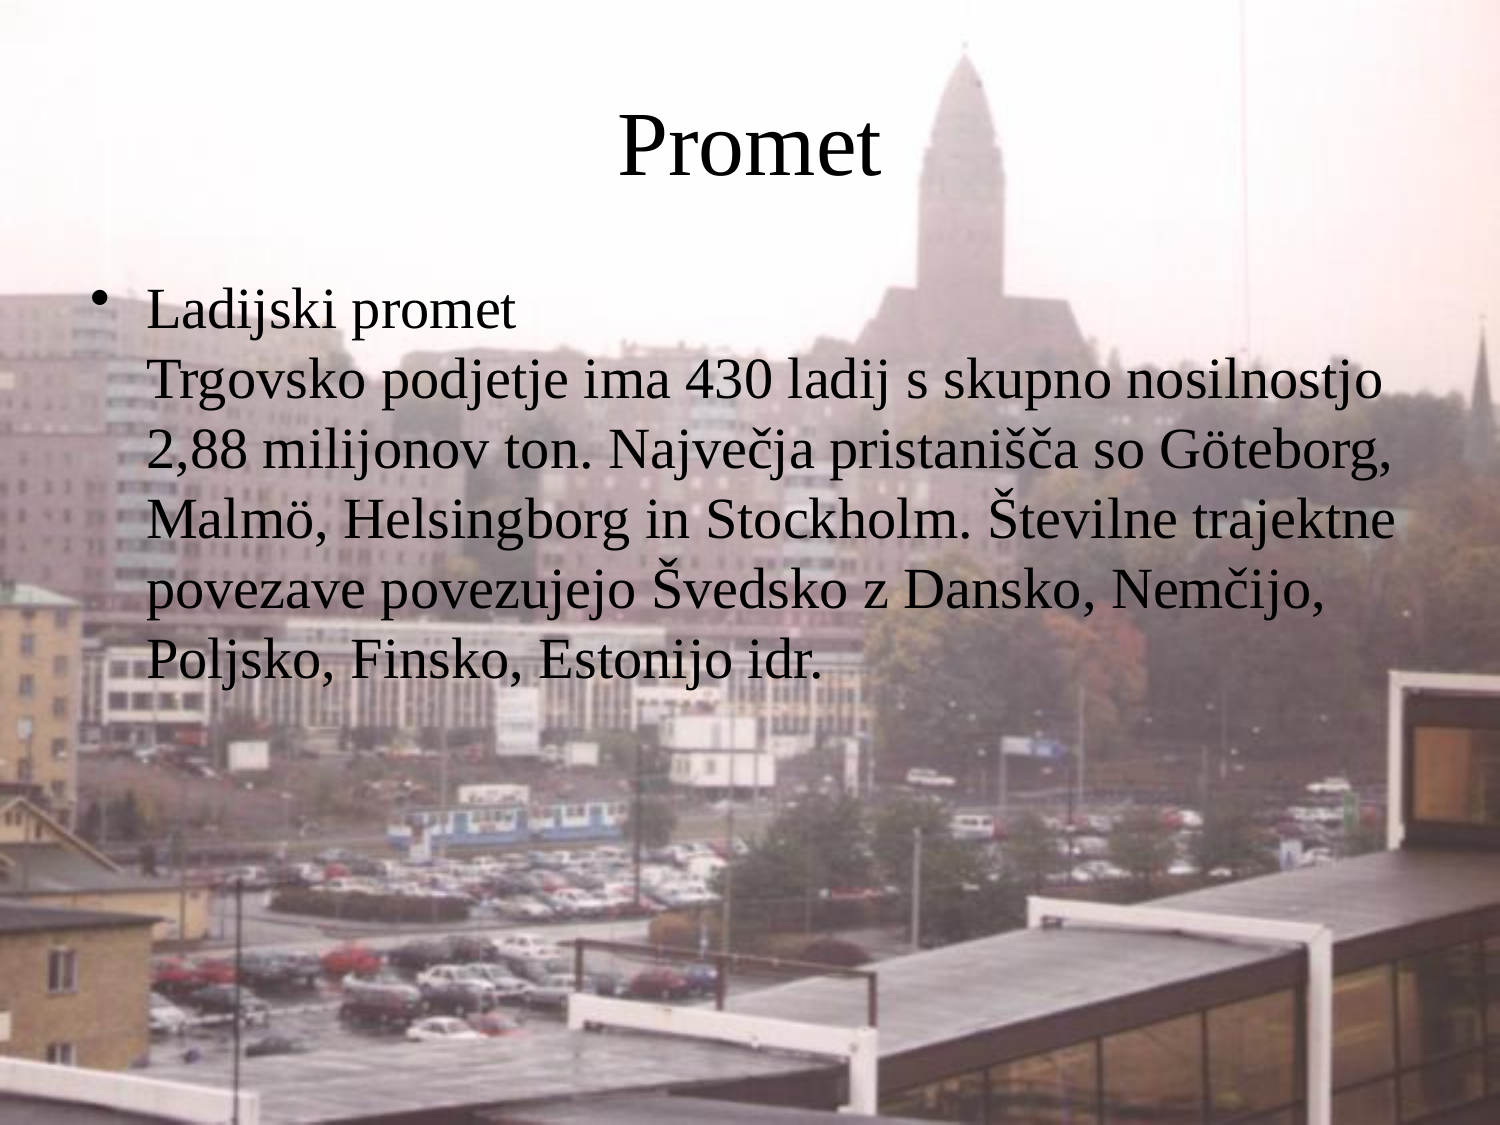

# Promet
Ladijski promet
Trgovsko podjetje ima 430 ladij s skupno nosilnostjo 2,88 milijonov ton. Največja pristanišča so Göteborg, Malmö, Helsingborg in Stockholm. Številne trajektne povezave povezujejo Švedsko z Dansko, Nemčijo, Poljsko, Finsko, Estonijo idr.